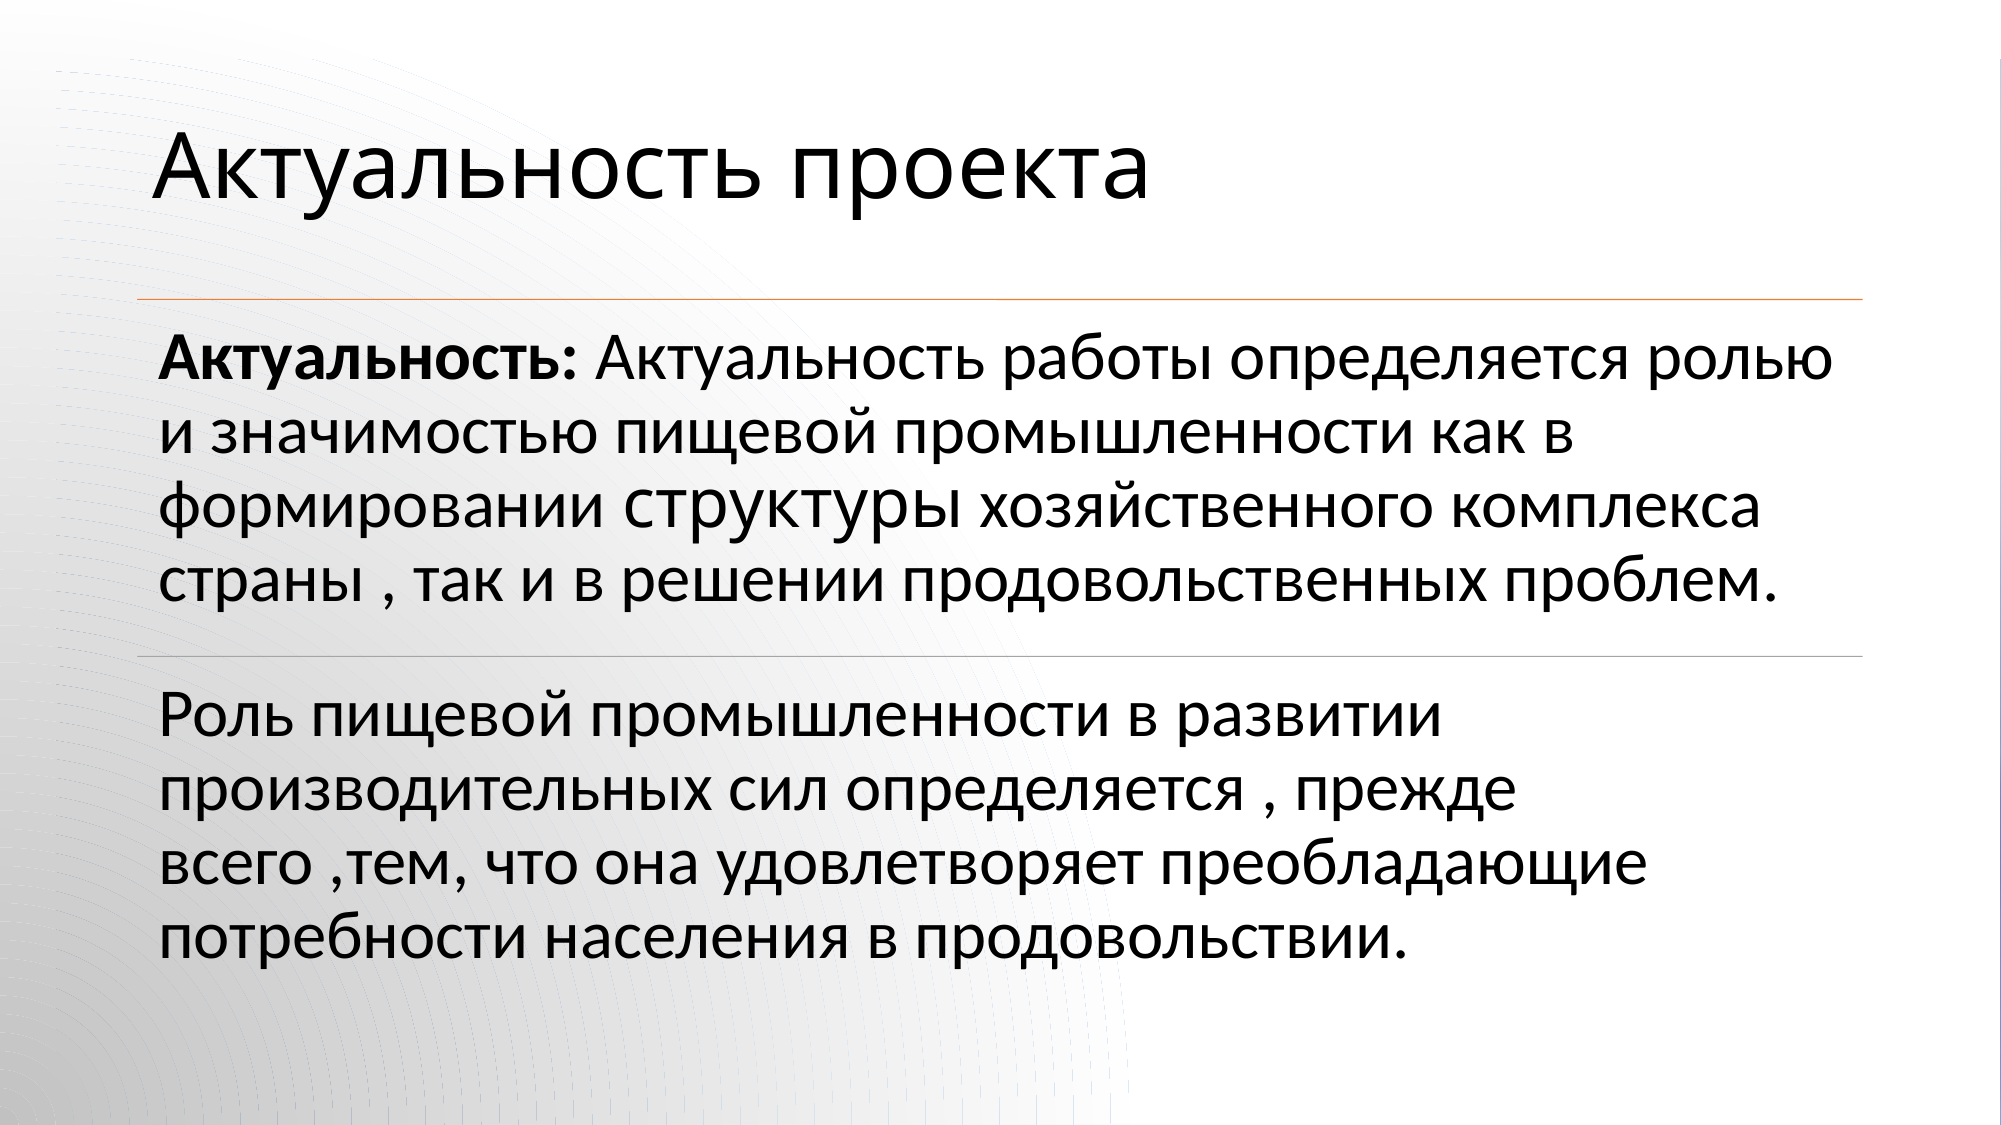

# Актуальность проекта
Актуальность: Актуальность работы определяется ролью и значимостью пищевой промышленности как в формировании структуры хозяйственного комплекса страны , так и в решении продовольственных проблем.
Роль пищевой промышленности в развитии производительных сил определяется , прежде всего ,тем, что она удовлетворяет преобладающие потребности населения в продовольствии.